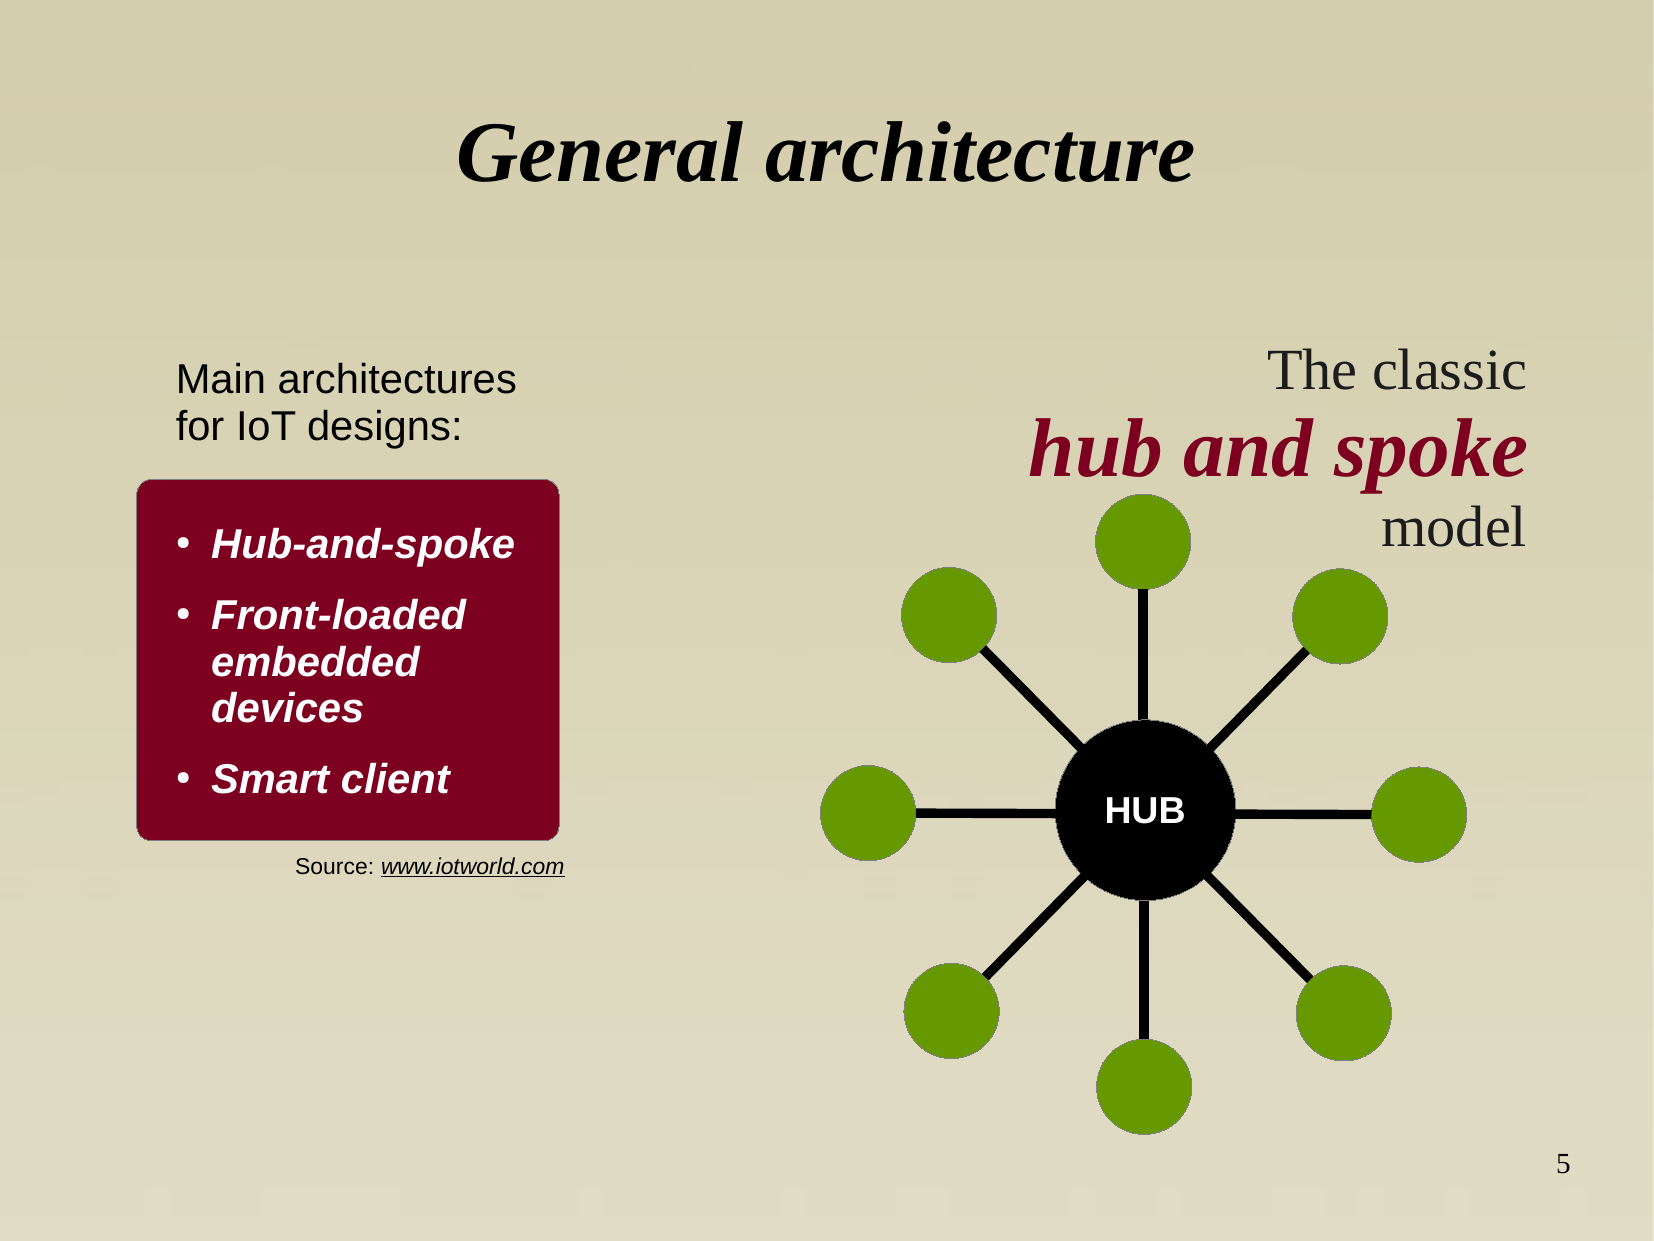

# General architecture
The classic
hub and spoke
model
Main architectures for IoT designs:
Hub-and-spoke
Front-loaded embedded devices
Smart client
HUB
Source: www.iotworld.com
5